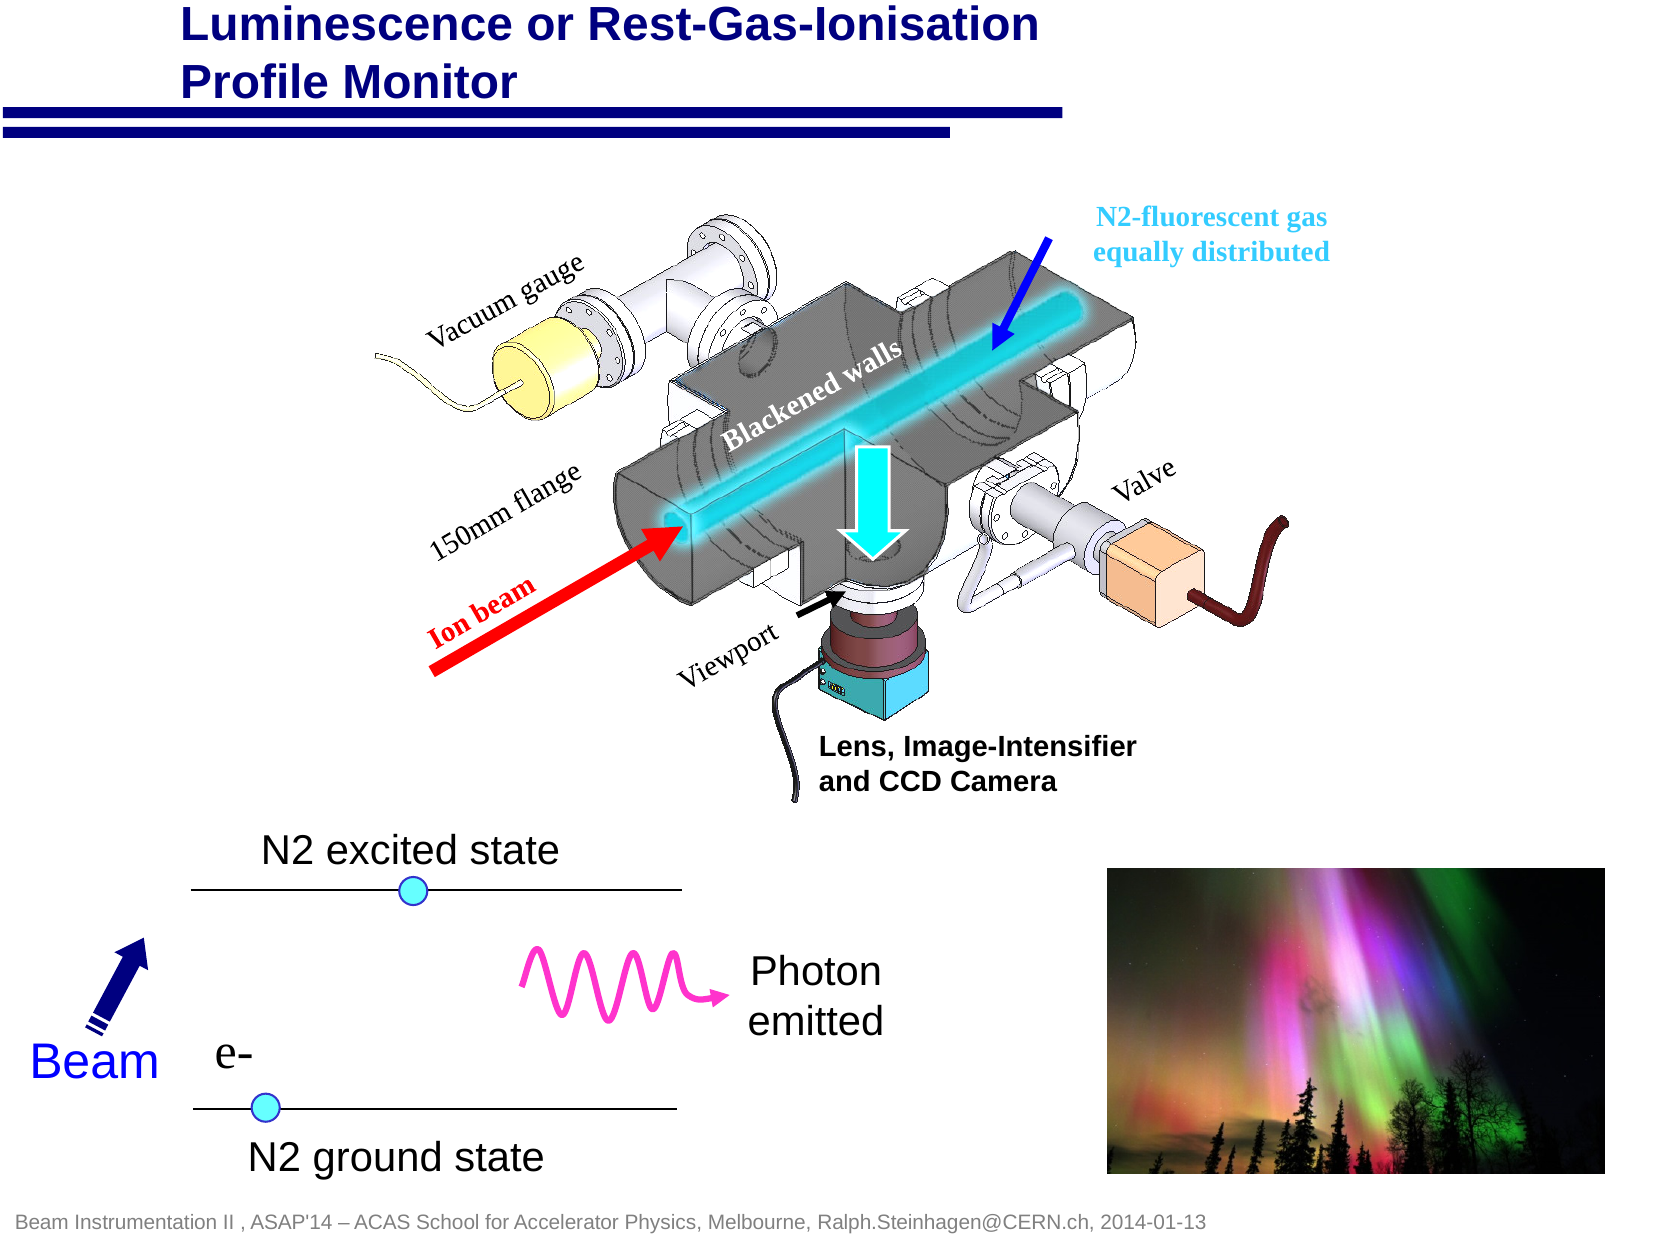

# Luminescence or Rest-Gas-Ionisation Profile Monitor
N2-fluorescent gas
equally distributed
Vacuum gauge
Blackened walls
Valve
150mm flange
Ion beam
Viewport
Lens, Image-Intensifier
and CCD Camera
N2 excited state
Beam
Photon
emitted
e-
N2 ground state